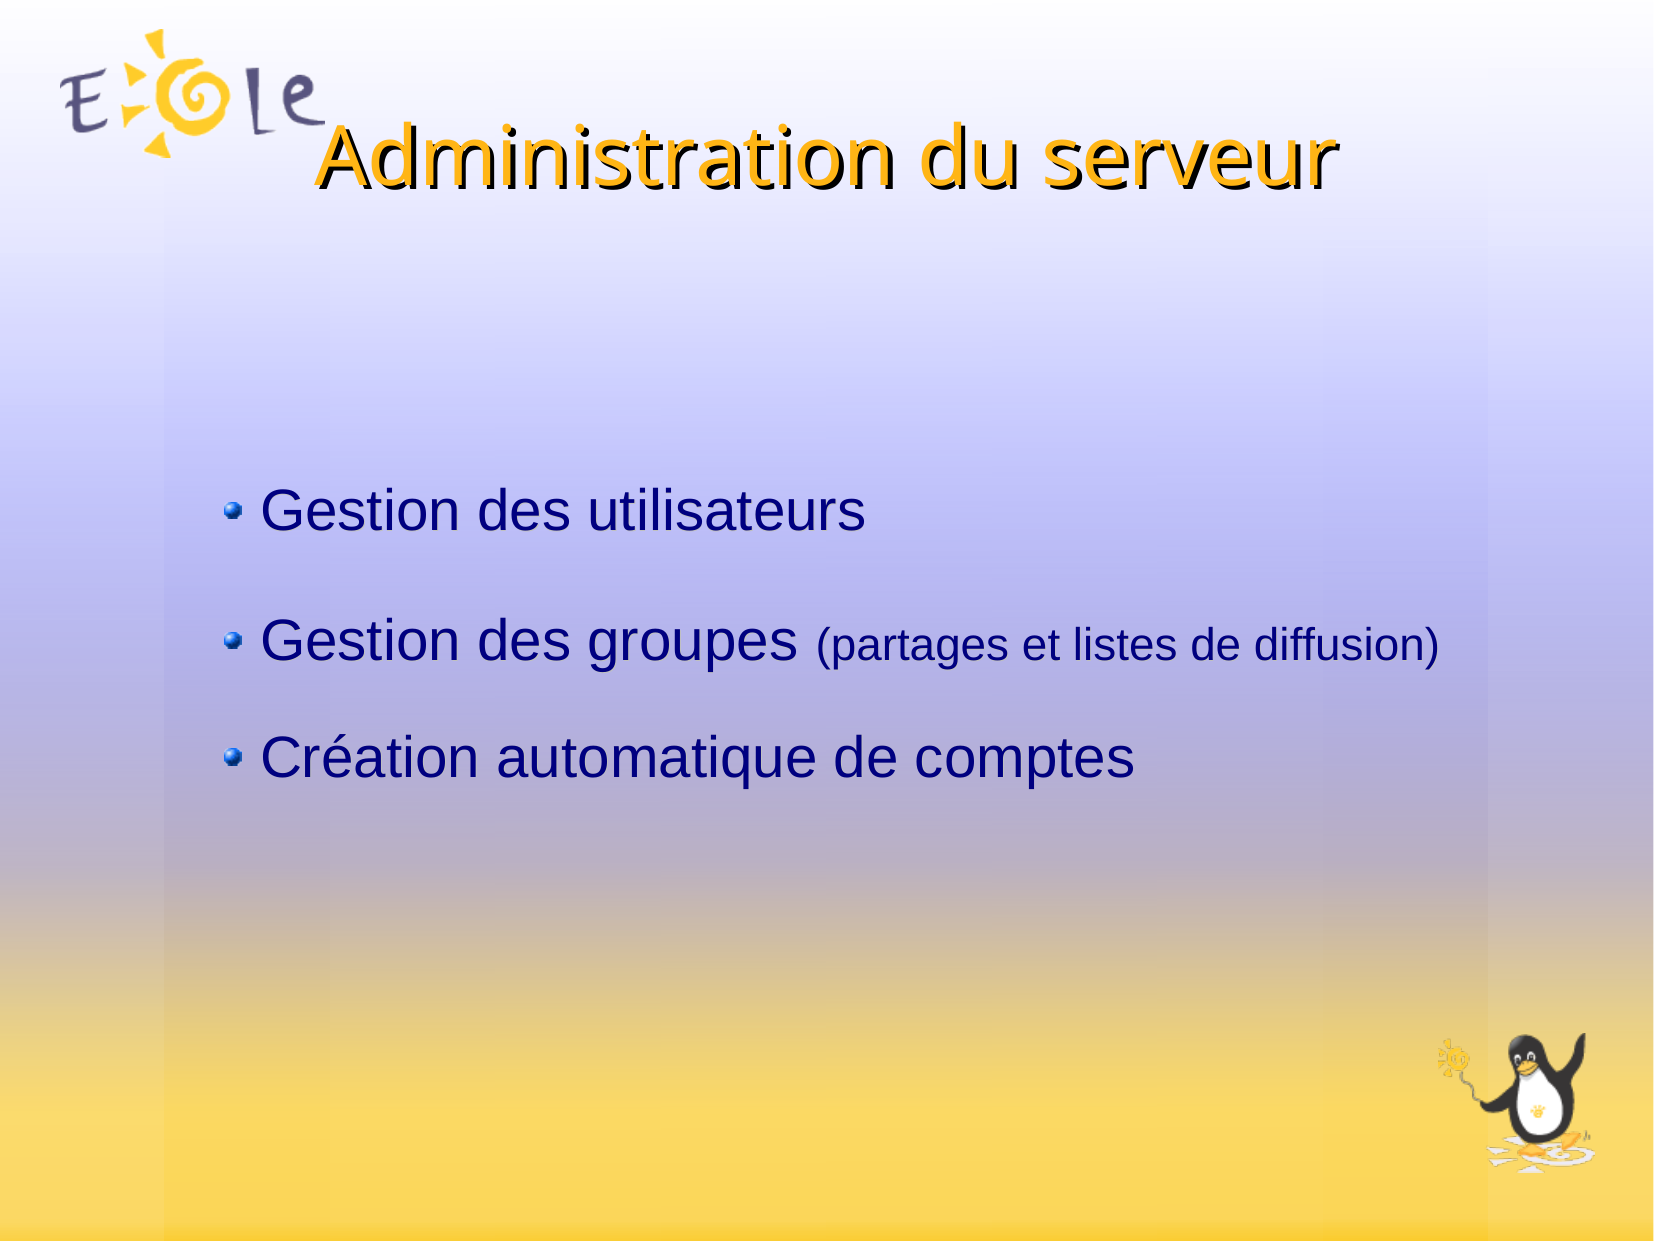

# Administration du serveur
Gestion des utilisateurs
Gestion des groupes (partages et listes de diffusion)
Création automatique de comptes